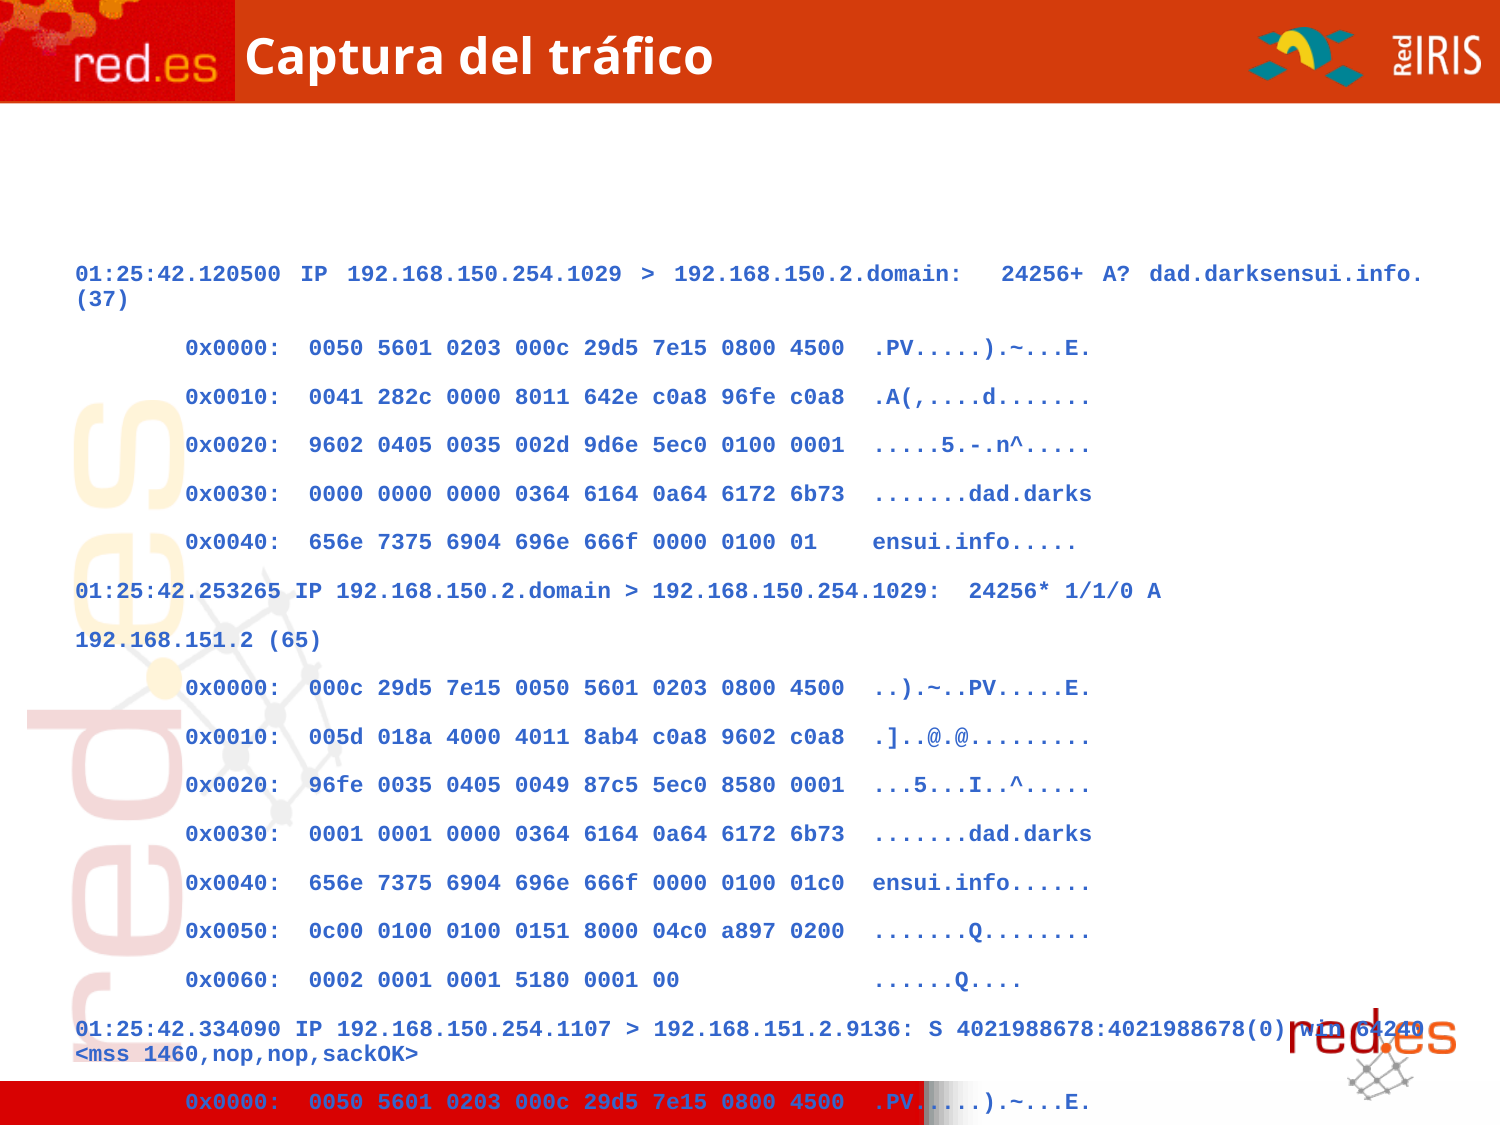

# Captura del tráfico
01:25:42.120500 IP 192.168.150.254.1029 > 192.168.150.2.domain: 24256+ A? dad.darksensui.info. (37)
 0x0000: 0050 5601 0203 000c 29d5 7e15 0800 4500 .PV.....).~...E.
 0x0010: 0041 282c 0000 8011 642e c0a8 96fe c0a8 .A(,....d.......
 0x0020: 9602 0405 0035 002d 9d6e 5ec0 0100 0001 .....5.-.n^.....
 0x0030: 0000 0000 0000 0364 6164 0a64 6172 6b73 .......dad.darks
 0x0040: 656e 7375 6904 696e 666f 0000 0100 01 ensui.info.....
01:25:42.253265 IP 192.168.150.2.domain > 192.168.150.254.1029: 24256* 1/1/0 A
192.168.151.2 (65)
 0x0000: 000c 29d5 7e15 0050 5601 0203 0800 4500 ..).~..PV.....E.
 0x0010: 005d 018a 4000 4011 8ab4 c0a8 9602 c0a8 .]..@.@.........
 0x0020: 96fe 0035 0405 0049 87c5 5ec0 8580 0001 ...5...I..^.....
 0x0030: 0001 0001 0000 0364 6164 0a64 6172 6b73 .......dad.darks
 0x0040: 656e 7375 6904 696e 666f 0000 0100 01c0 ensui.info......
 0x0050: 0c00 0100 0100 0151 8000 04c0 a897 0200 .......Q........
 0x0060: 0002 0001 0001 5180 0001 00 ......Q....
01:25:42.334090 IP 192.168.150.254.1107 > 192.168.151.2.9136: S 4021988678:4021988678(0) win 64240 <mss 1460,nop,nop,sackOK>
 0x0000: 0050 5601 0203 000c 29d5 7e15 0800 4500 .PV.....).~...E.
 0x0010: 0030 282d 4000 8006 2349 c0a8 96fe c0a8 .0(-@...#I......
 0x0020: 9702 0453 23b0 efba ad46 0000 0000 7002 ...S#....F....p.
 0x0030: faf0 13d8 0000 0204 05b4 0101 0402 ..............